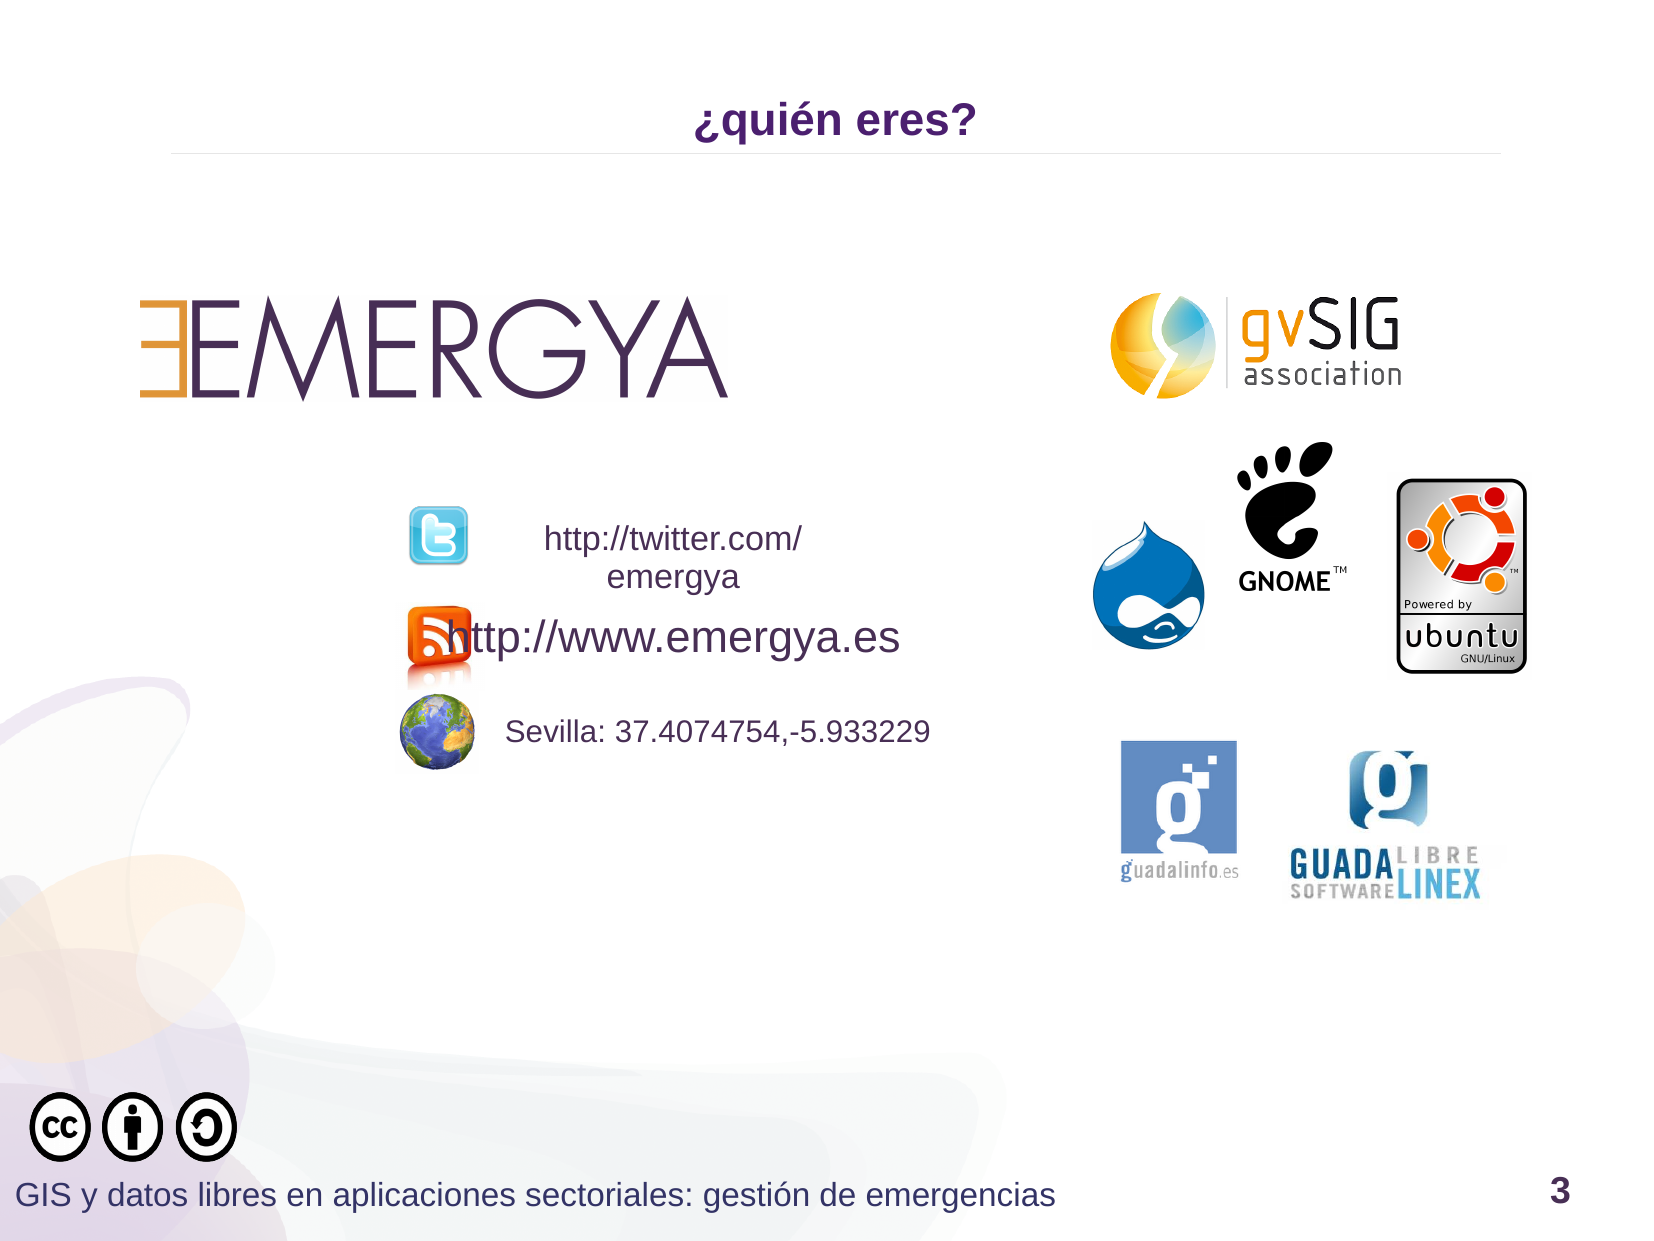

¿quién eres?
#
http://twitter.com/emergya
http://www.emergya.es
Sevilla: 37.4074754,-5.933229